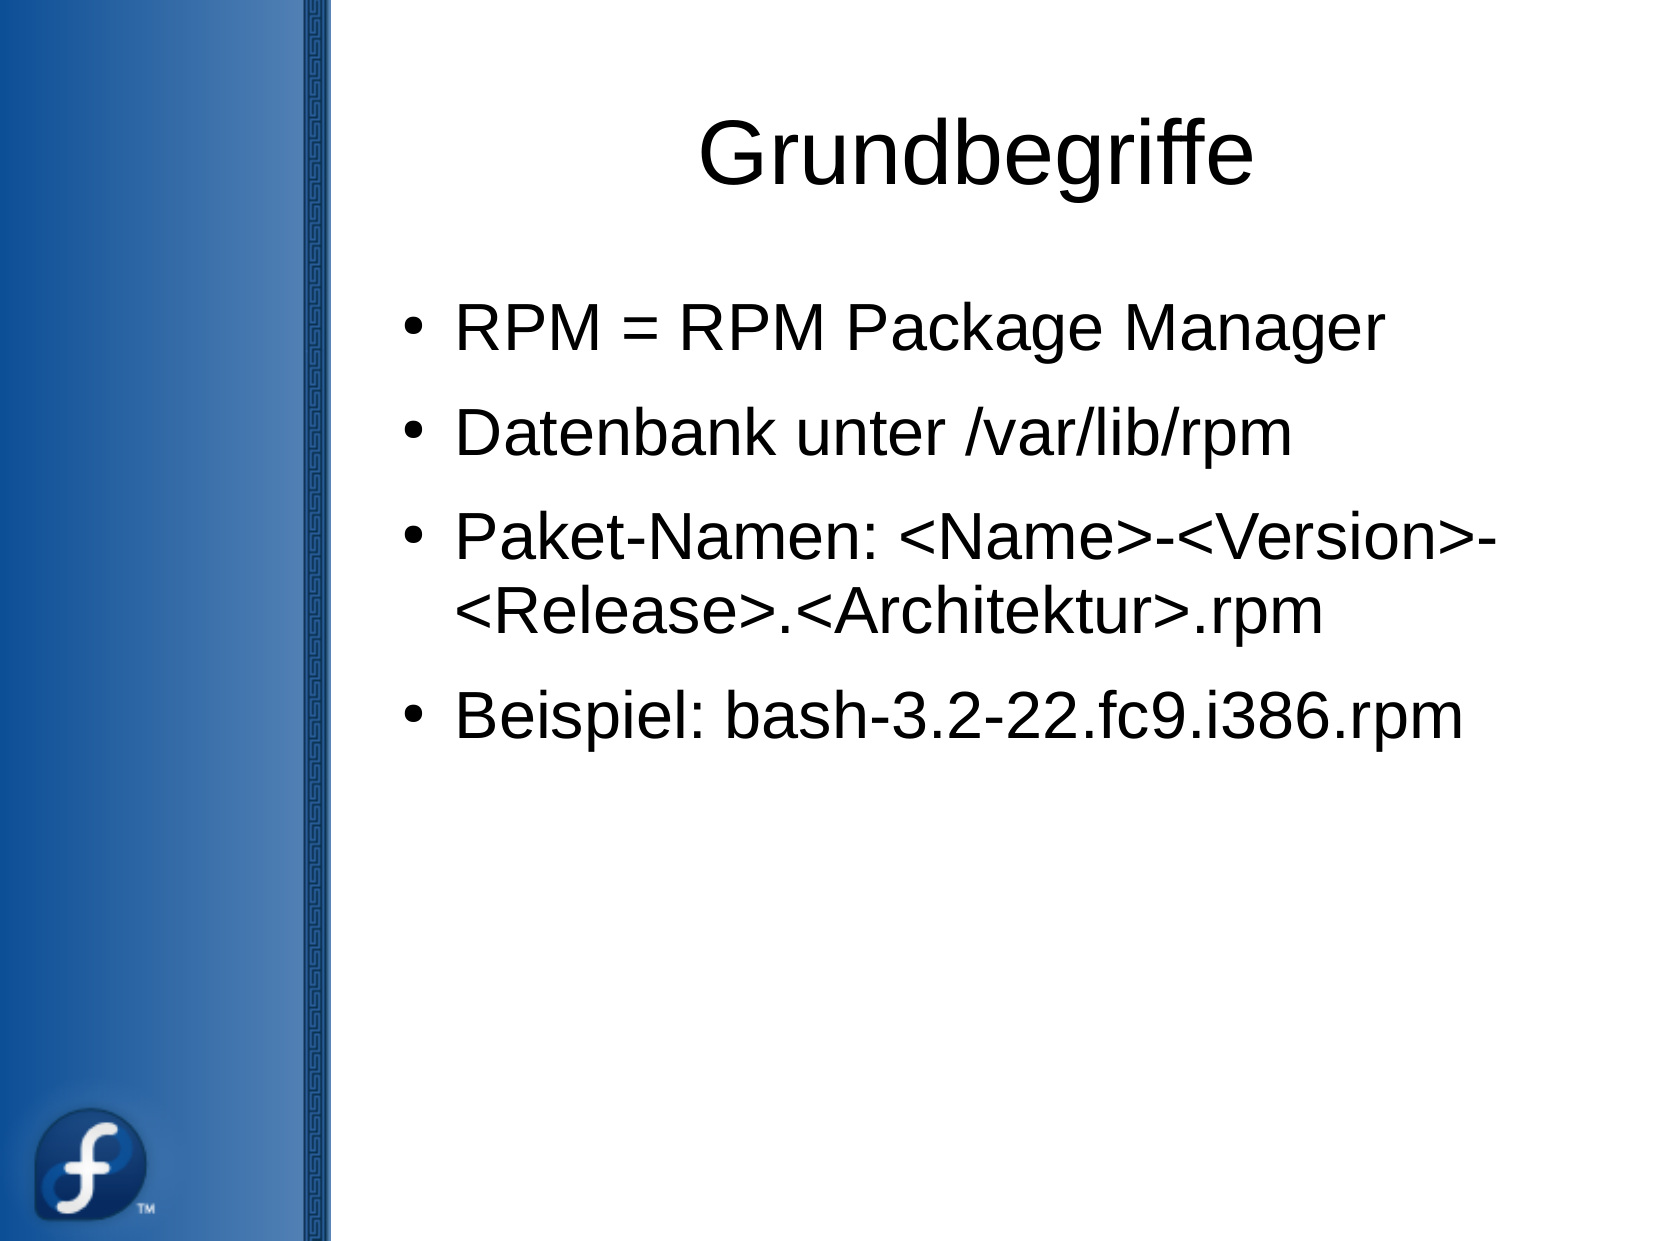

# Grundbegriffe
RPM = RPM Package Manager
Datenbank unter /var/lib/rpm
Paket-Namen: <Name>-<Version>-<Release>.<Architektur>.rpm
Beispiel: bash-3.2-22.fc9.i386.rpm